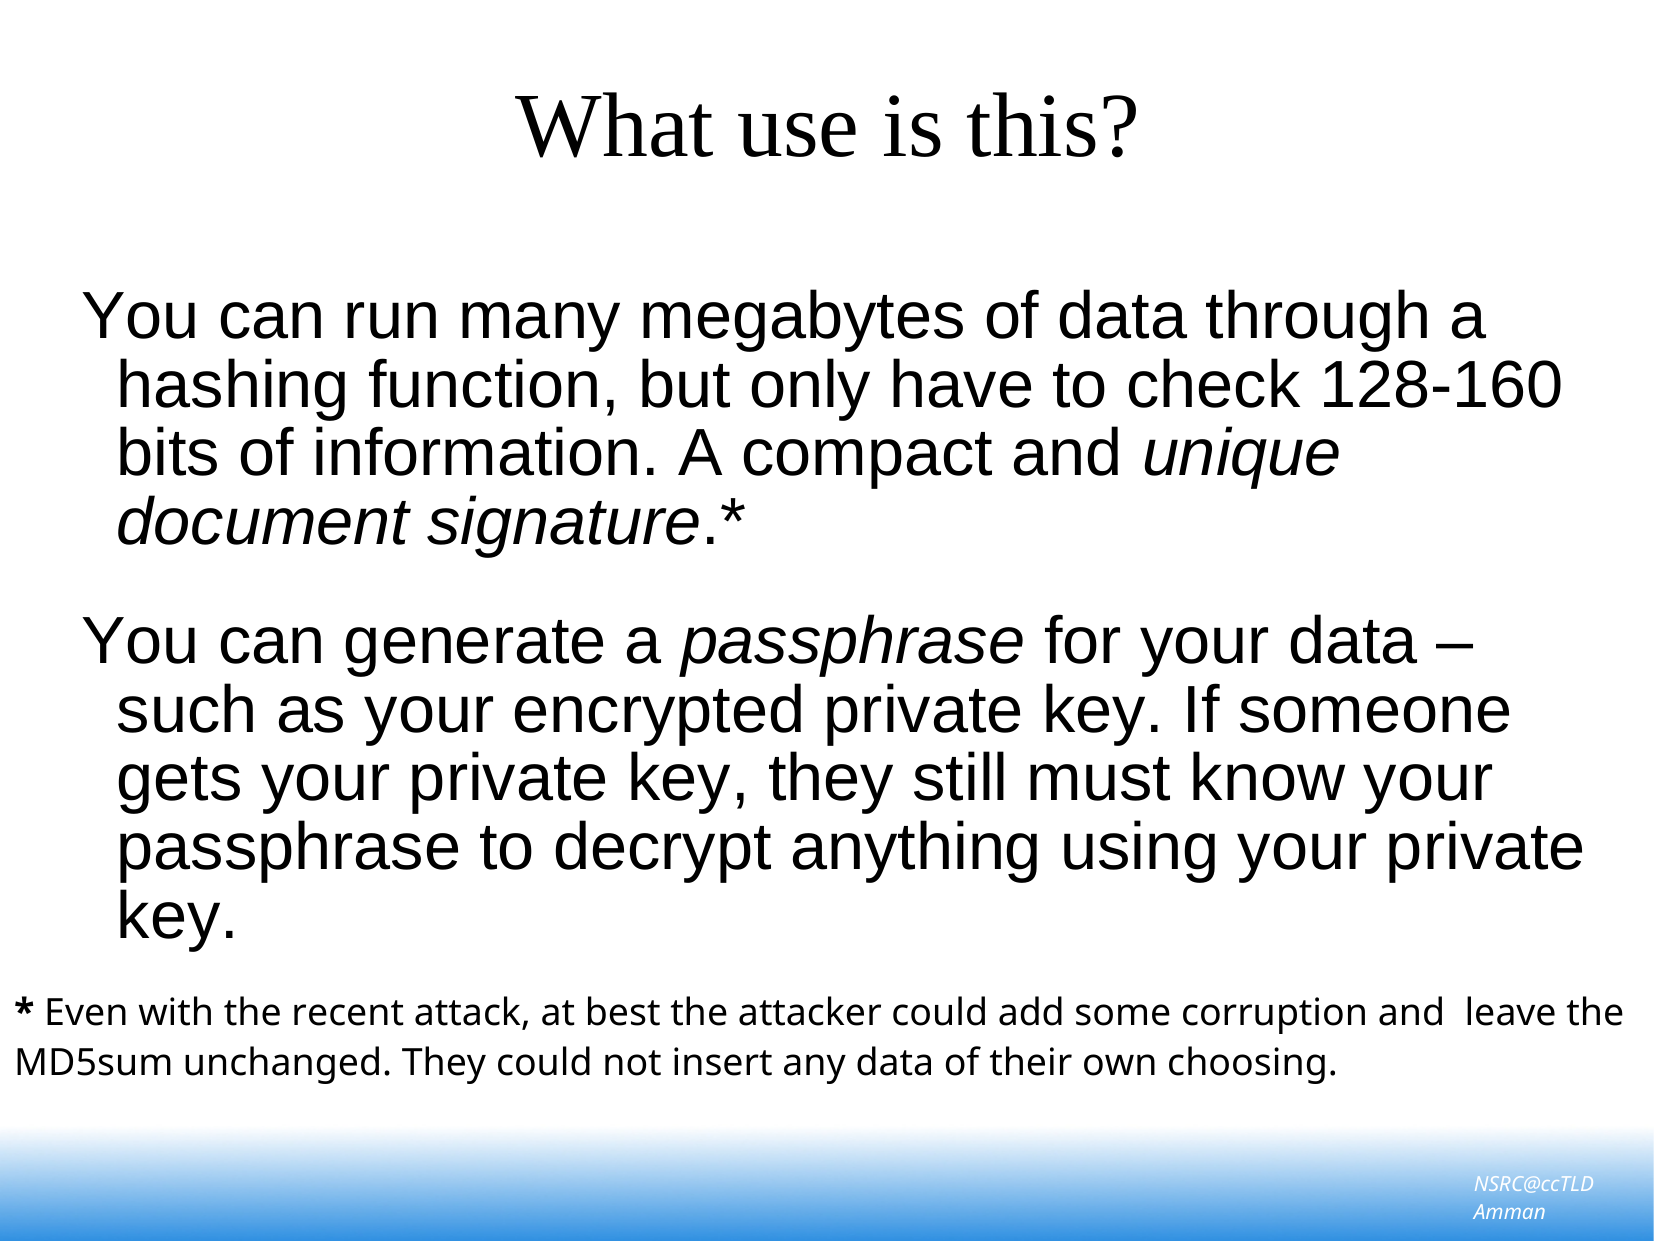

# What use is this?
You can run many megabytes of data through a hashing function, but only have to check 128-160 bits of information. A compact and unique document signature.*
You can generate a passphrase for your data – such as your encrypted private key. If someone gets your private key, they still must know your passphrase to decrypt anything using your private key.
* Even with the recent attack, at best the attacker could add some corruption and leave the
MD5sum unchanged. They could not insert any data of their own choosing.